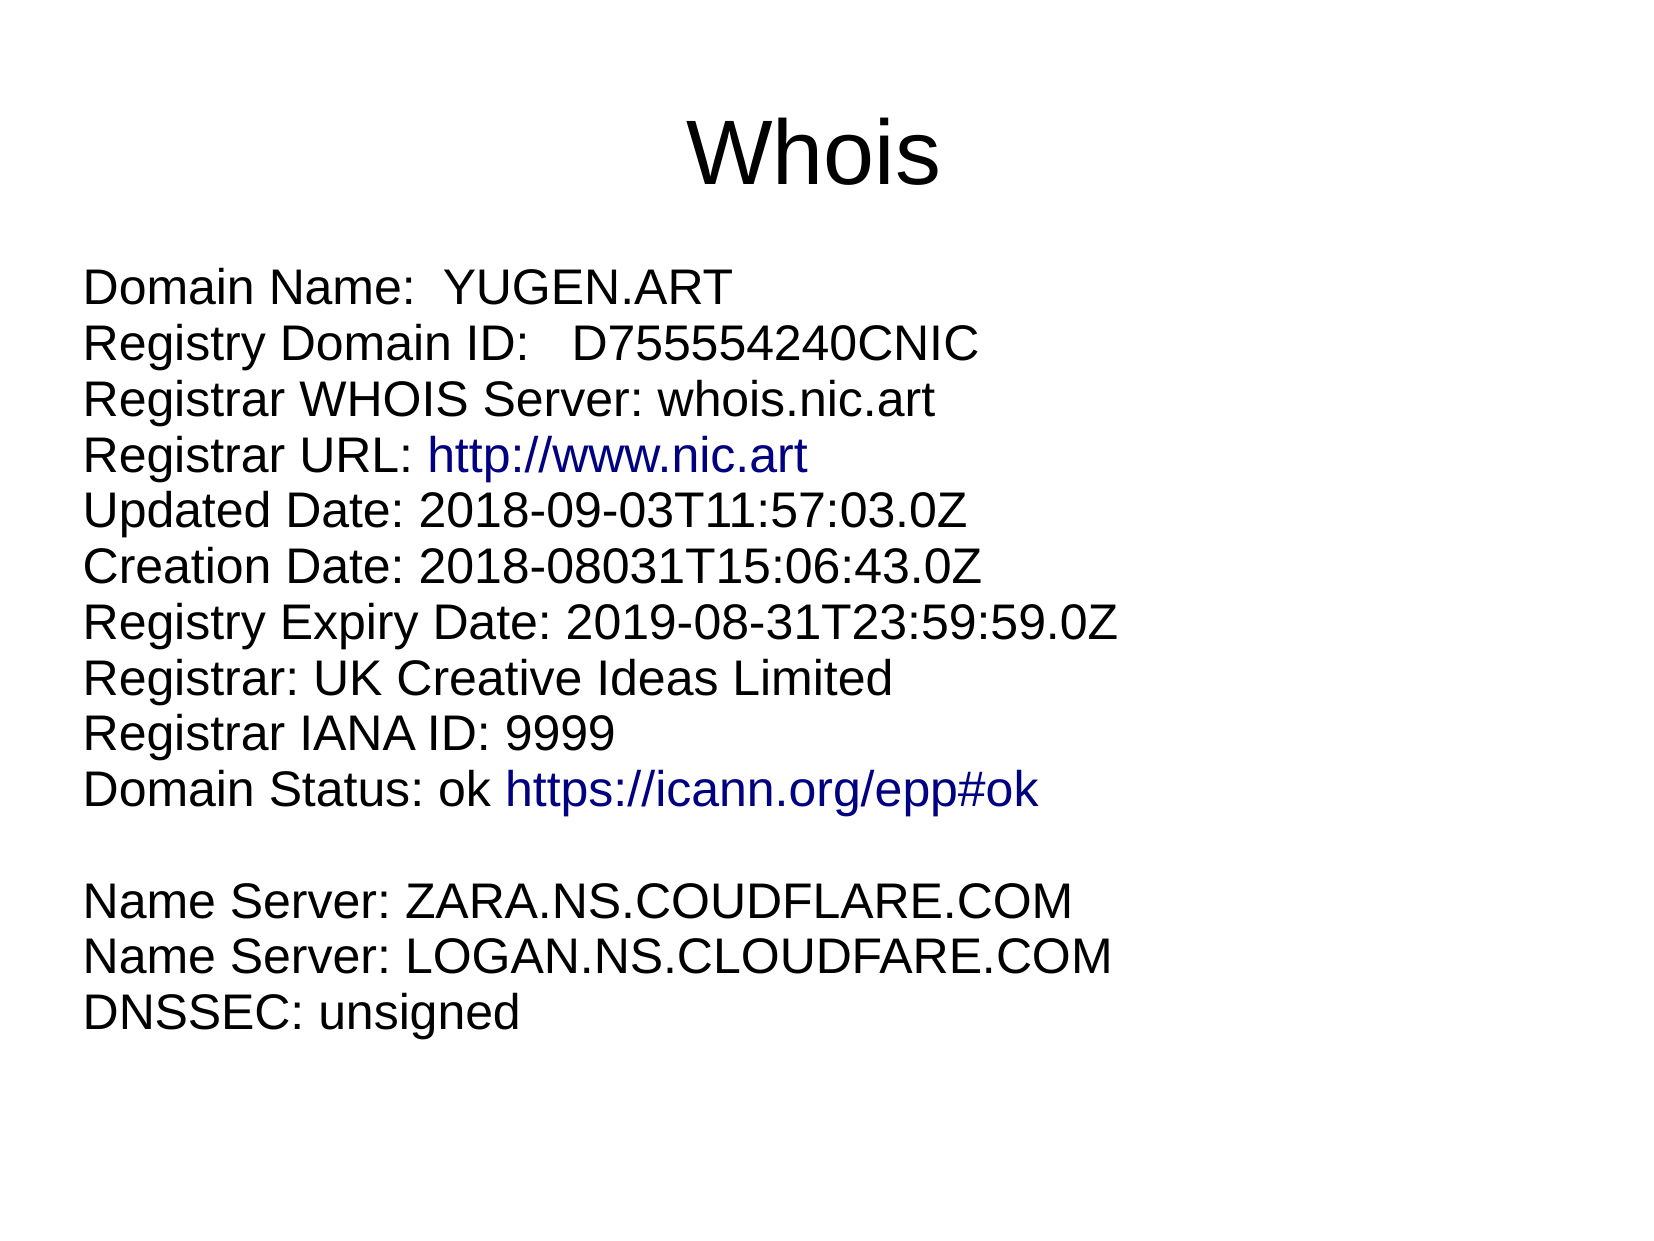

# Whois
Domain Name: YUGEN.ART
Registry Domain ID: D755554240CNIC
Registrar WHOIS Server: whois.nic.art
Registrar URL: http://www.nic.art
Updated Date: 2018-09-03T11:57:03.0Z
Creation Date: 2018-08031T15:06:43.0Z
Registry Expiry Date: 2019-08-31T23:59:59.0Z
Registrar: UK Creative Ideas Limited
Registrar IANA ID: 9999
Domain Status: ok https://icann.org/epp#ok
Name Server: ZARA.NS.COUDFLARE.COM
Name Server: LOGAN.NS.CLOUDFARE.COM
DNSSEC: unsigned